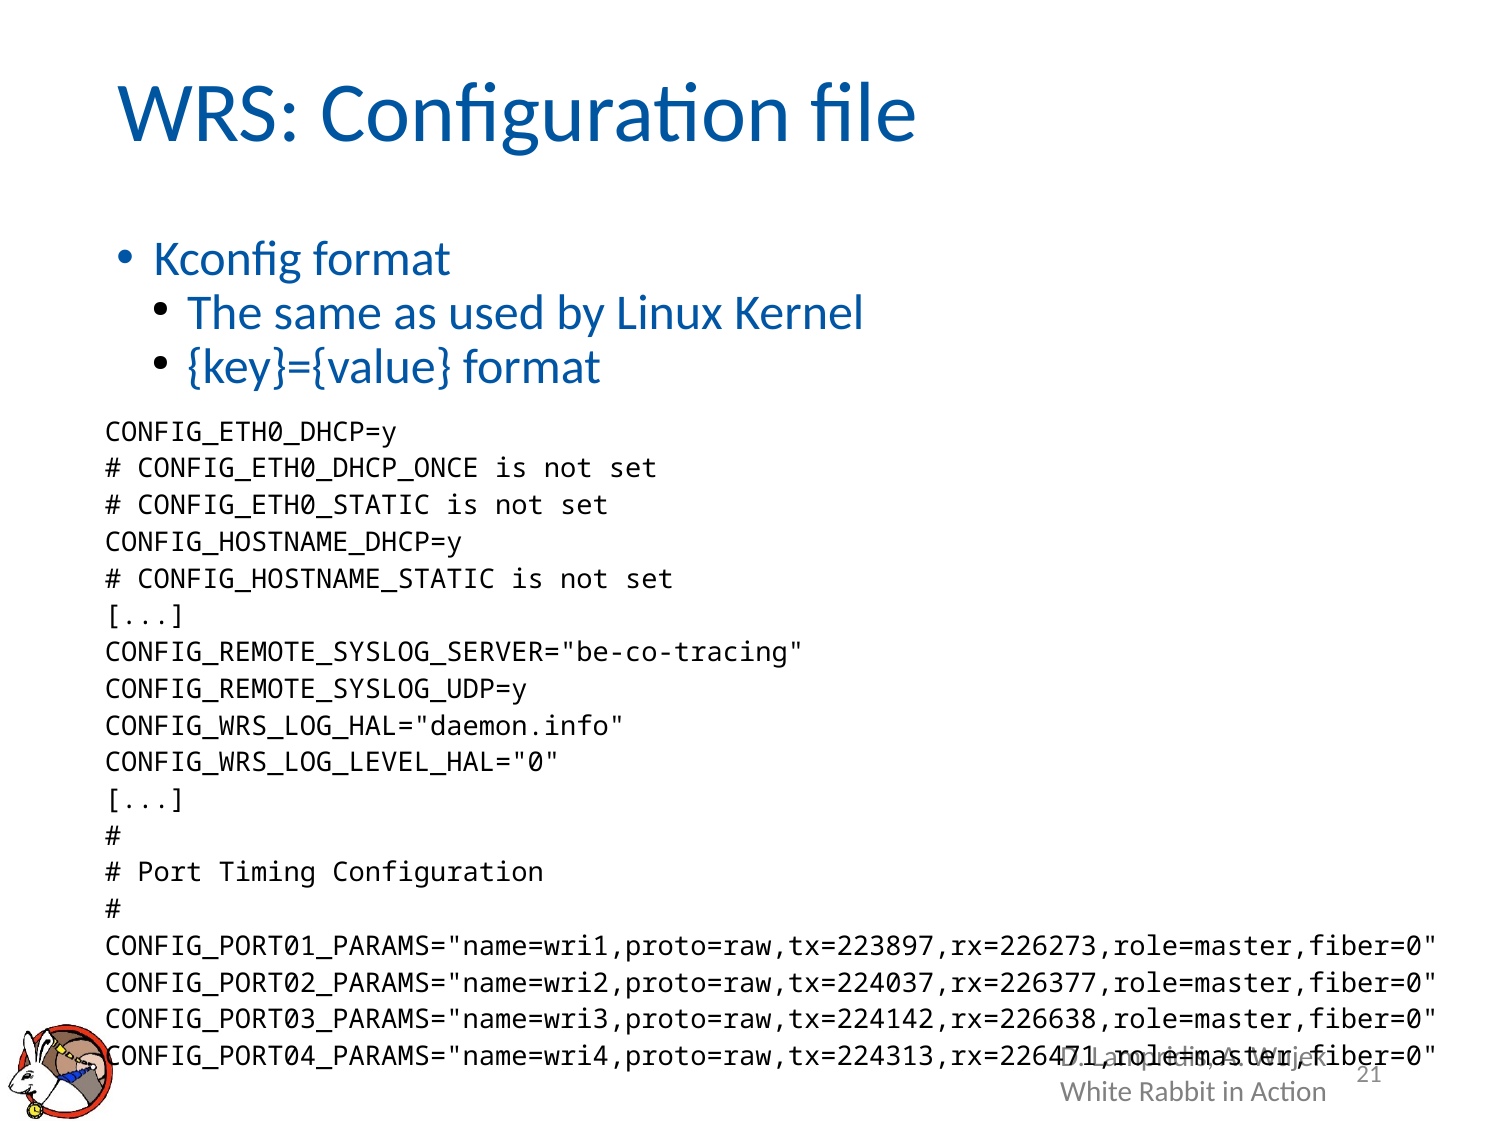

WRS: Configuration file
Kconfig format
The same as used by Linux Kernel
{key}={value} format
CONFIG_ETH0_DHCP=y
# CONFIG_ETH0_DHCP_ONCE is not set
# CONFIG_ETH0_STATIC is not set
CONFIG_HOSTNAME_DHCP=y
# CONFIG_HOSTNAME_STATIC is not set
[...]
CONFIG_REMOTE_SYSLOG_SERVER="be-co-tracing"
CONFIG_REMOTE_SYSLOG_UDP=y
CONFIG_WRS_LOG_HAL="daemon.info"
CONFIG_WRS_LOG_LEVEL_HAL="0"
[...]
#
# Port Timing Configuration
#
CONFIG_PORT01_PARAMS="name=wri1,proto=raw,tx=223897,rx=226273,role=master,fiber=0"
CONFIG_PORT02_PARAMS="name=wri2,proto=raw,tx=224037,rx=226377,role=master,fiber=0"
CONFIG_PORT03_PARAMS="name=wri3,proto=raw,tx=224142,rx=226638,role=master,fiber=0"
CONFIG_PORT04_PARAMS="name=wri4,proto=raw,tx=224313,rx=226471,role=master,fiber=0"